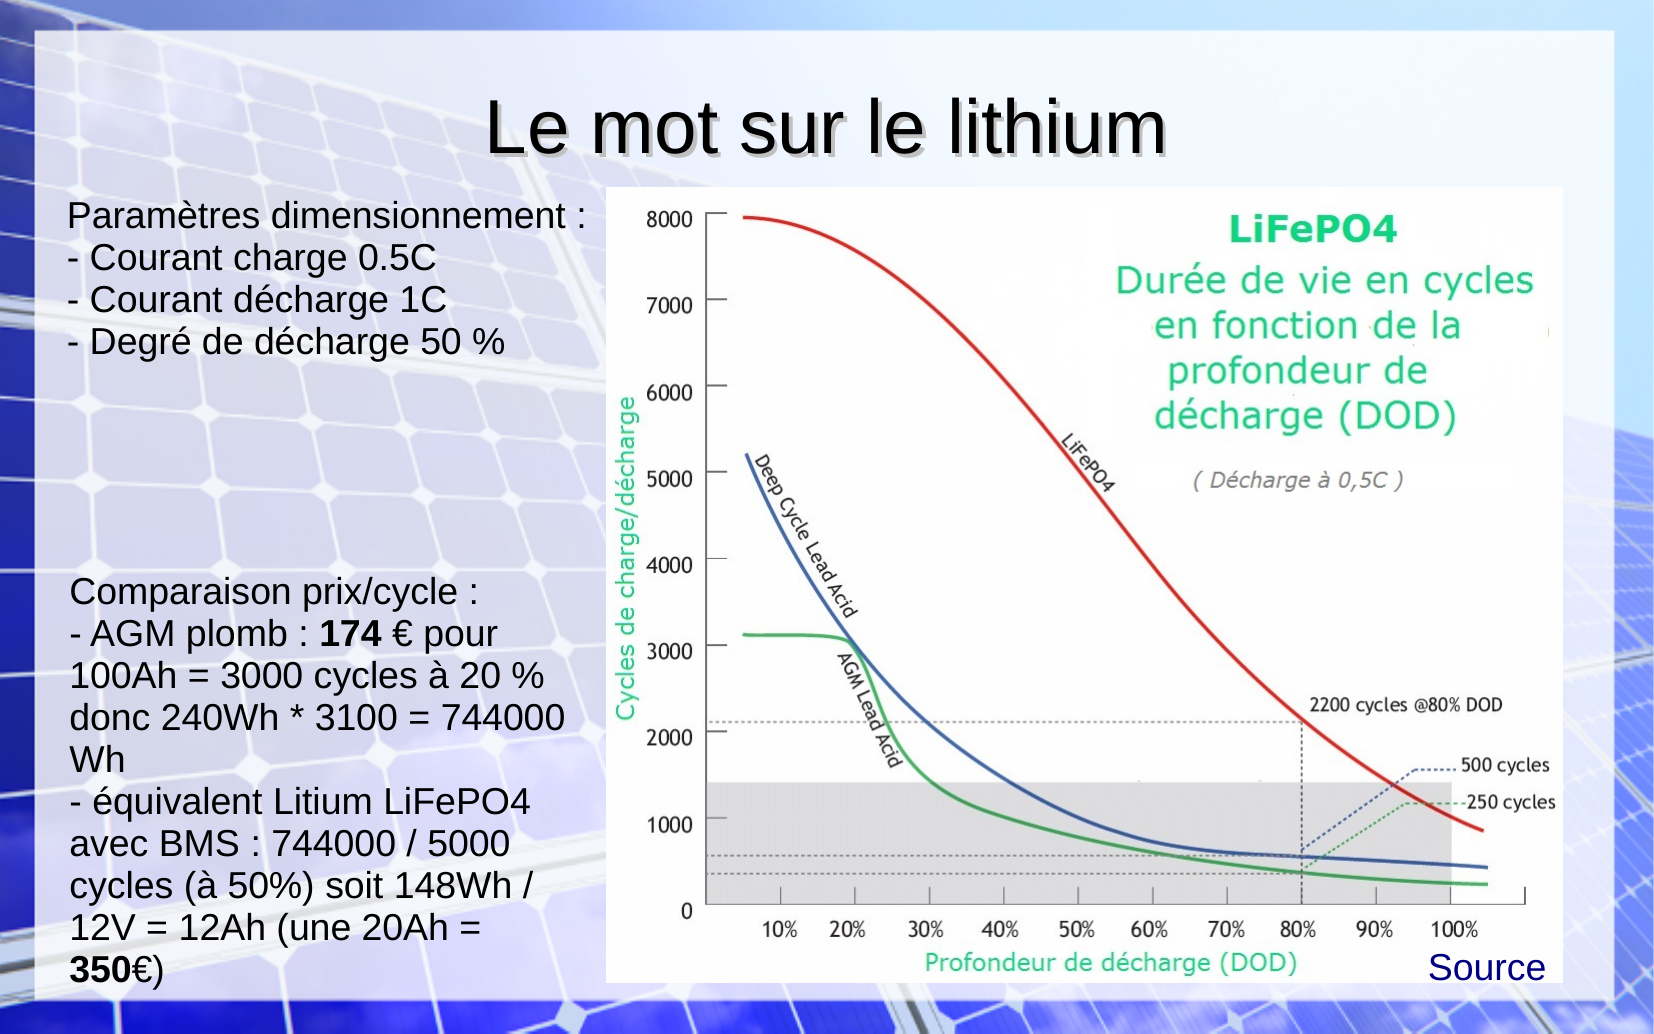

# Le mot sur le lithium
Paramètres dimensionnement :
- Courant charge 0.5C
- Courant décharge 1C
- Degré de décharge 50 %
Comparaison prix/cycle :
- AGM plomb : 174 € pour 100Ah = 3000 cycles à 20 % donc 240Wh * 3100 = 744000 Wh
- équivalent Litium LiFePO4 avec BMS : 744000 / 5000 cycles (à 50%) soit 148Wh / 12V = 12Ah (une 20Ah = 350€)
Source